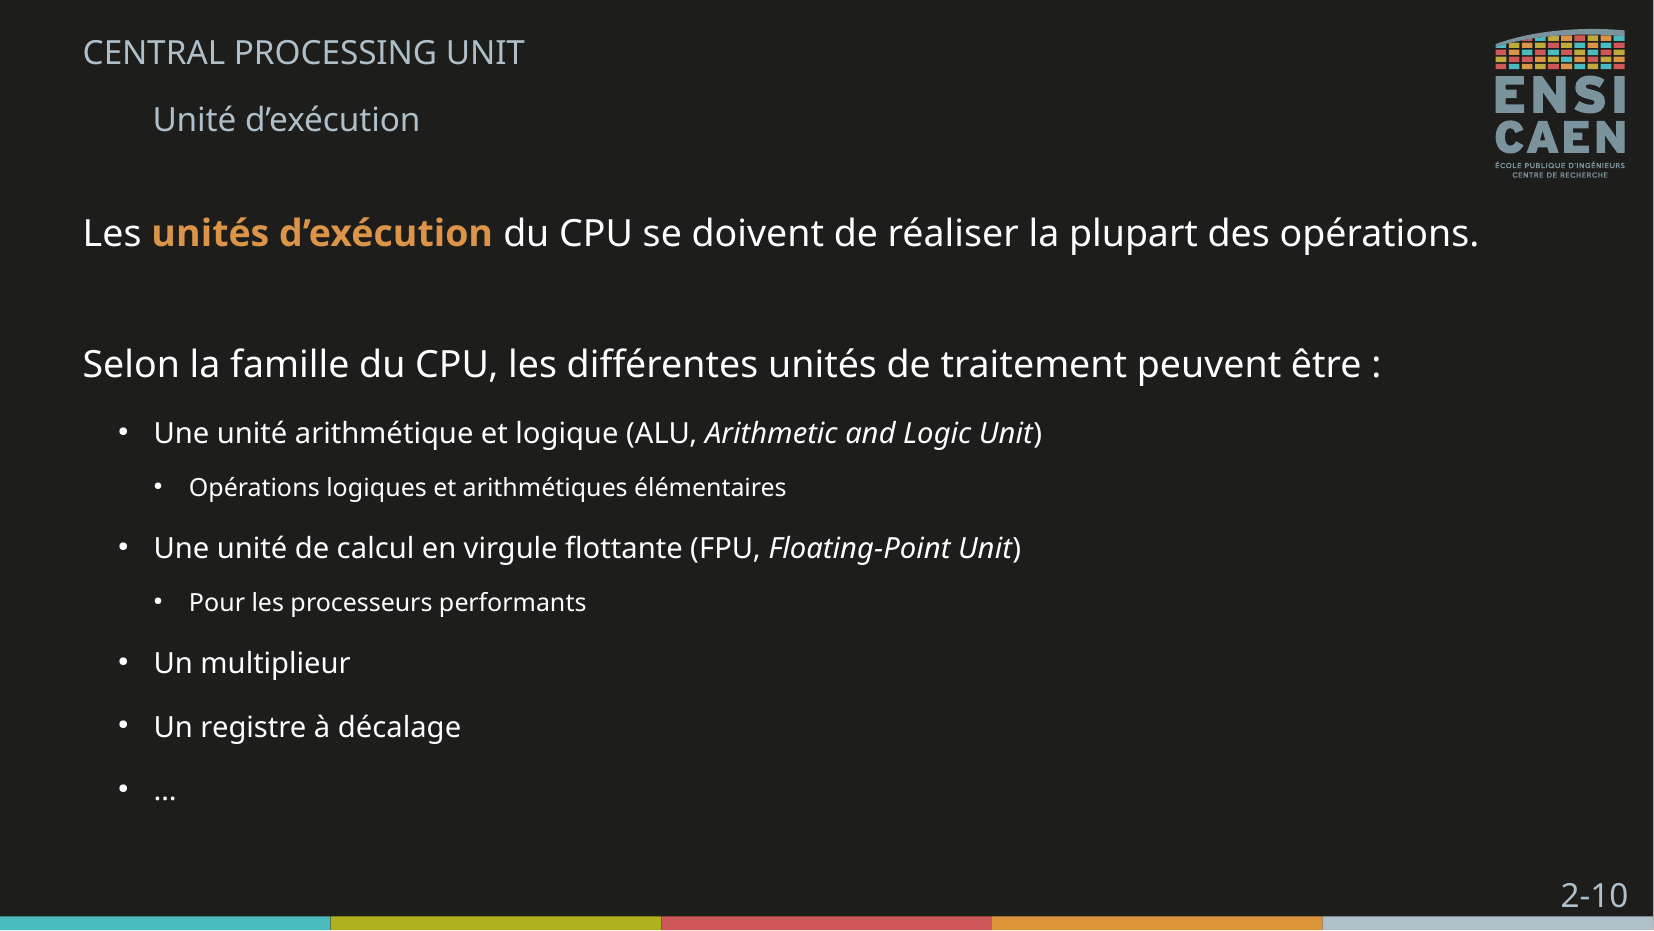

# CENTRAL PROCESSING UNIT Unité d’exécution
Les unités d’exécution du CPU se doivent de réaliser la plupart des opérations.
Selon la famille du CPU, les différentes unités de traitement peuvent être :
Une unité arithmétique et logique (ALU, Arithmetic and Logic Unit)
Opérations logiques et arithmétiques élémentaires
Une unité de calcul en virgule flottante (FPU, Floating-Point Unit)
Pour les processeurs performants
Un multiplieur
Un registre à décalage
…